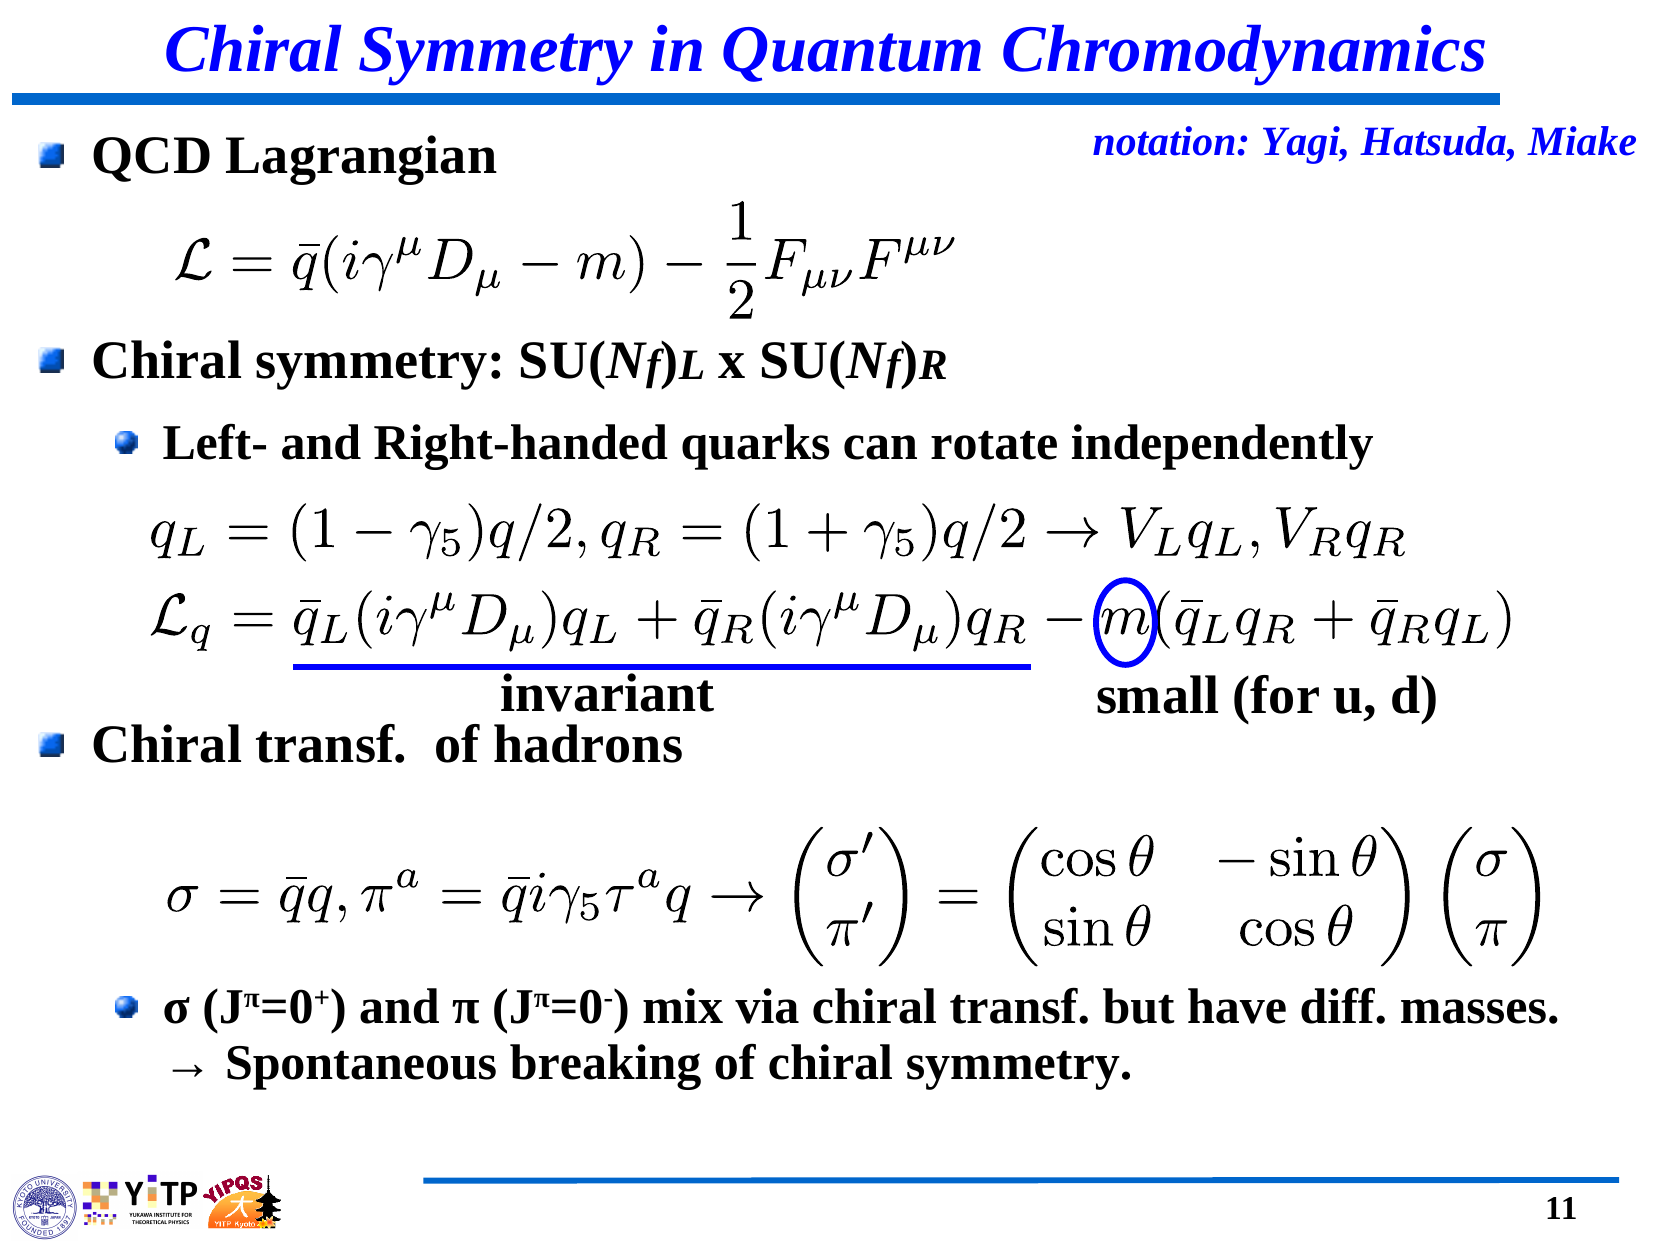

# Chiral Symmetry in Quantum Chromodynamics
notation: Yagi, Hatsuda, Miake
QCD Lagrangian
Chiral symmetry: SU(Nf)L x SU(Nf)R
Left- and Right-handed quarks can rotate independently
Chiral transf. of hadrons
σ (Jπ=0+) and π (Jπ=0-) mix via chiral transf. but have diff. masses.
→ Spontaneous breaking of chiral symmetry.
invariant
small (for u, d)